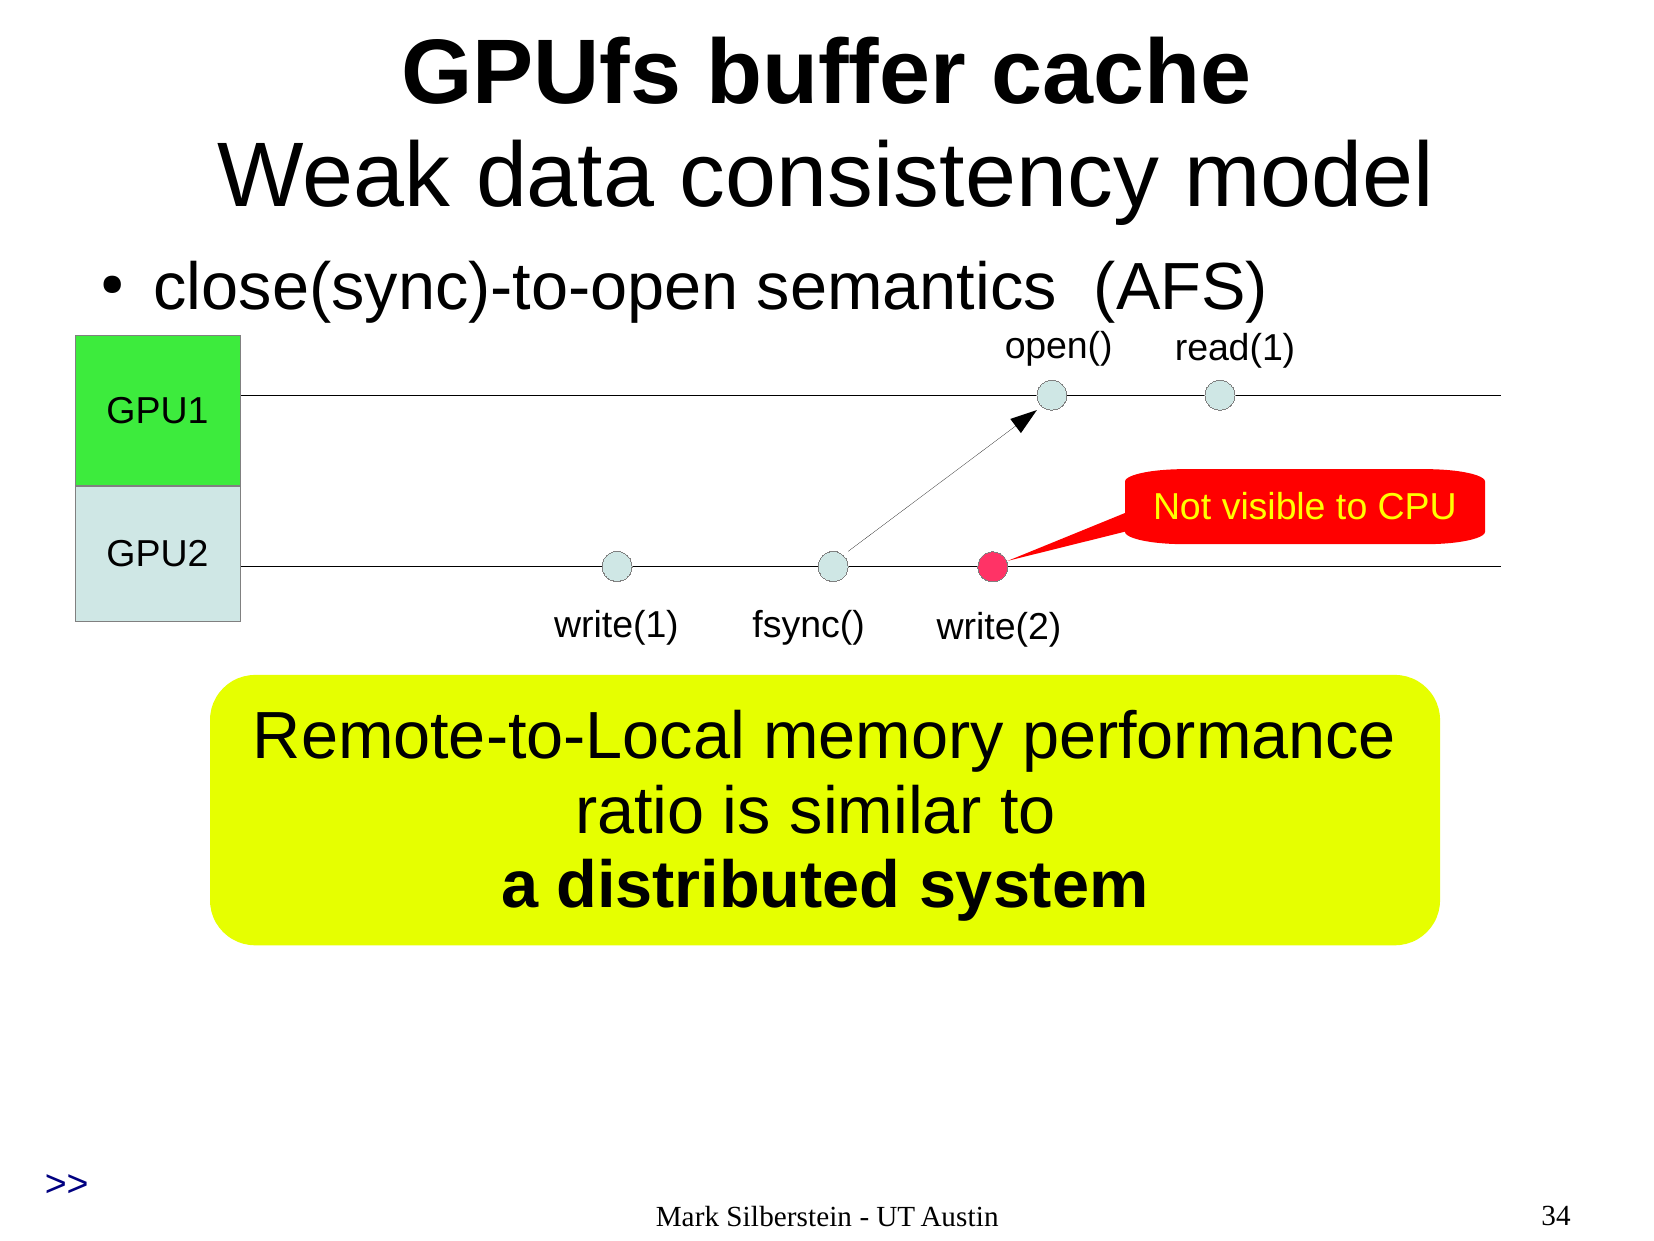

# GPUfs buffer cache Weak data consistency model
close(sync)-to-open semantics (AFS)
open()
read(1)
GPU1
Not visible to CPU
GPU2
write(1)
fsync()
write(2)
Remote-to-Local memory performance
ratio is similar to
a distributed system
>>
34
Mark Silberstein - UT Austin